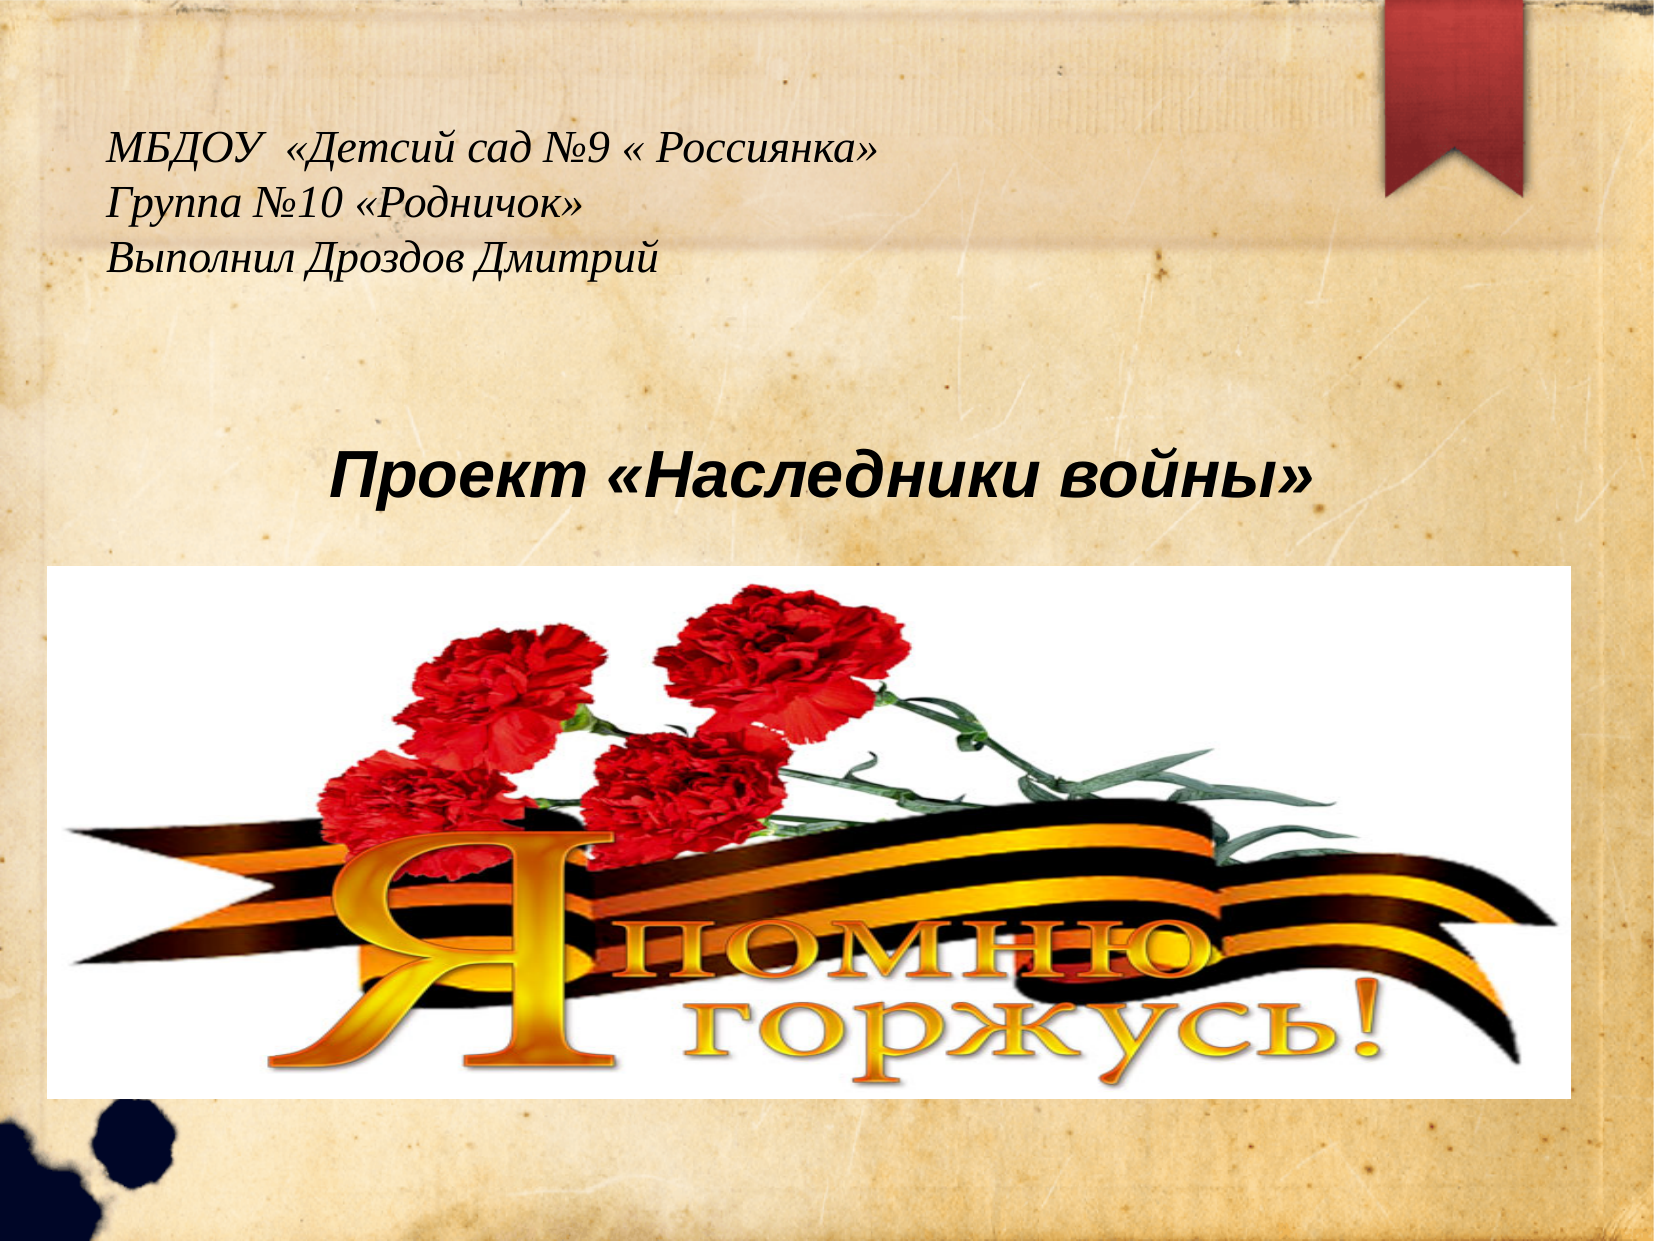

# МБДОУ «Детсий сад №9 « Россиянка» Группа №10 «Родничок» Выполнил Дроздов Дмитрий
Проект «Наследники войны»